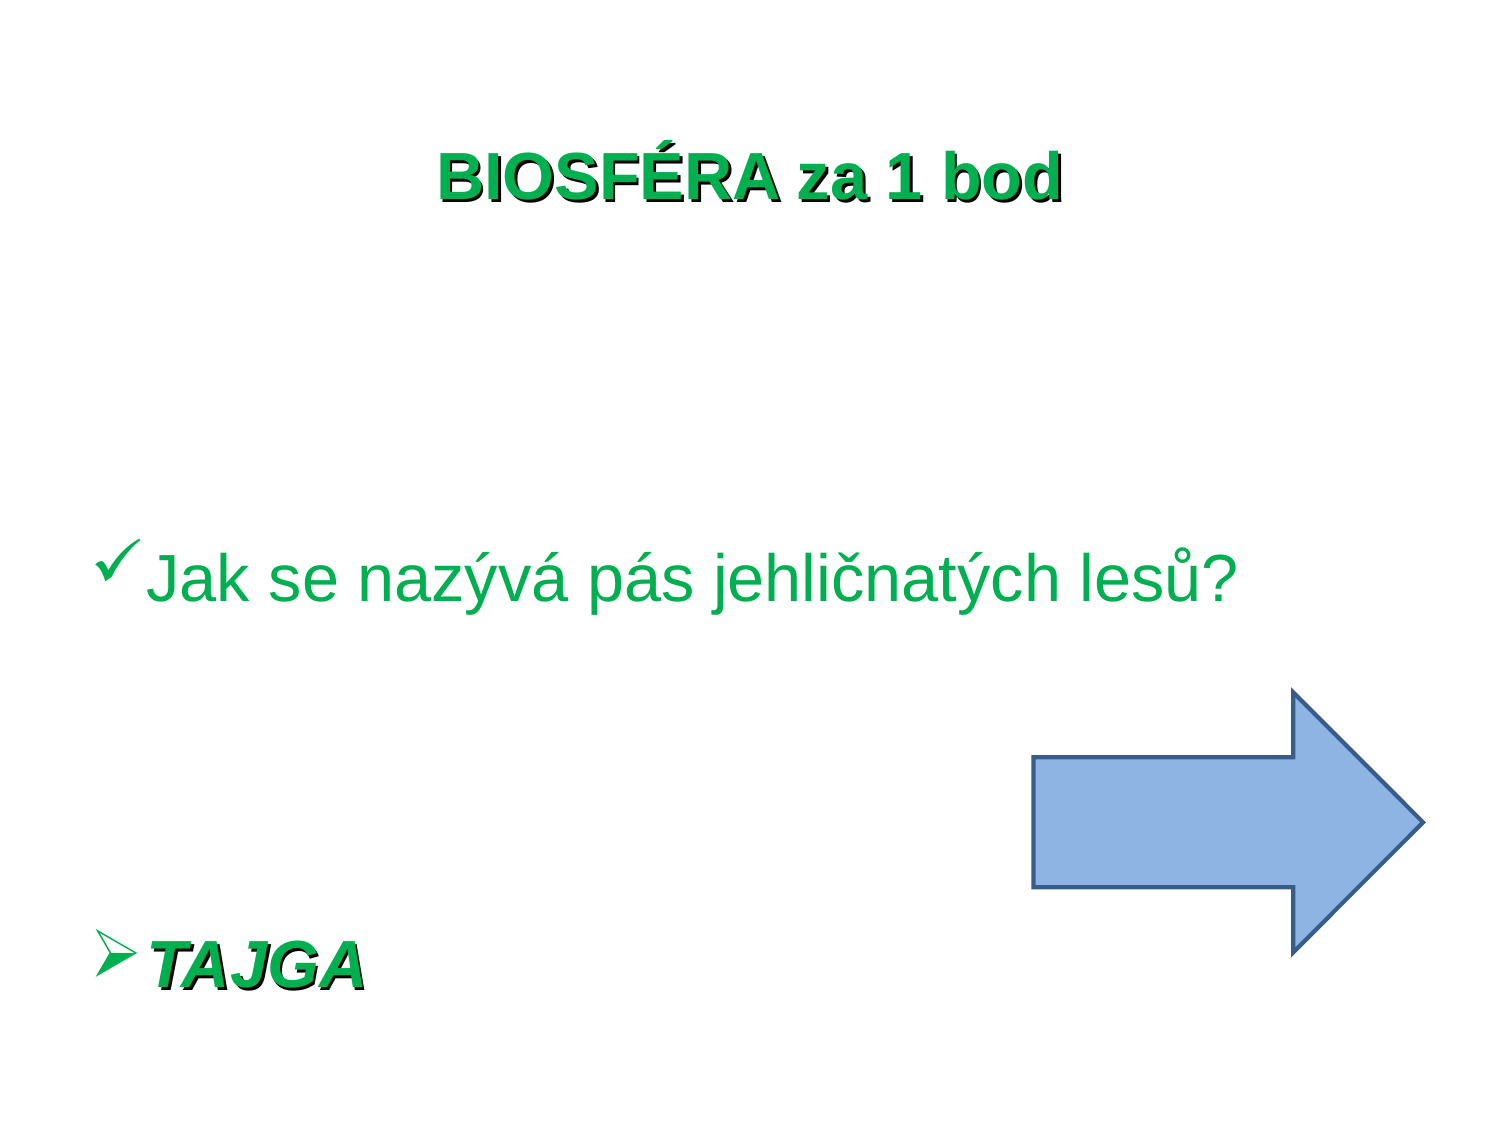

# BIOSFÉRA za 1 bod
Jak se nazývá pás jehličnatých lesů?
TAJGA